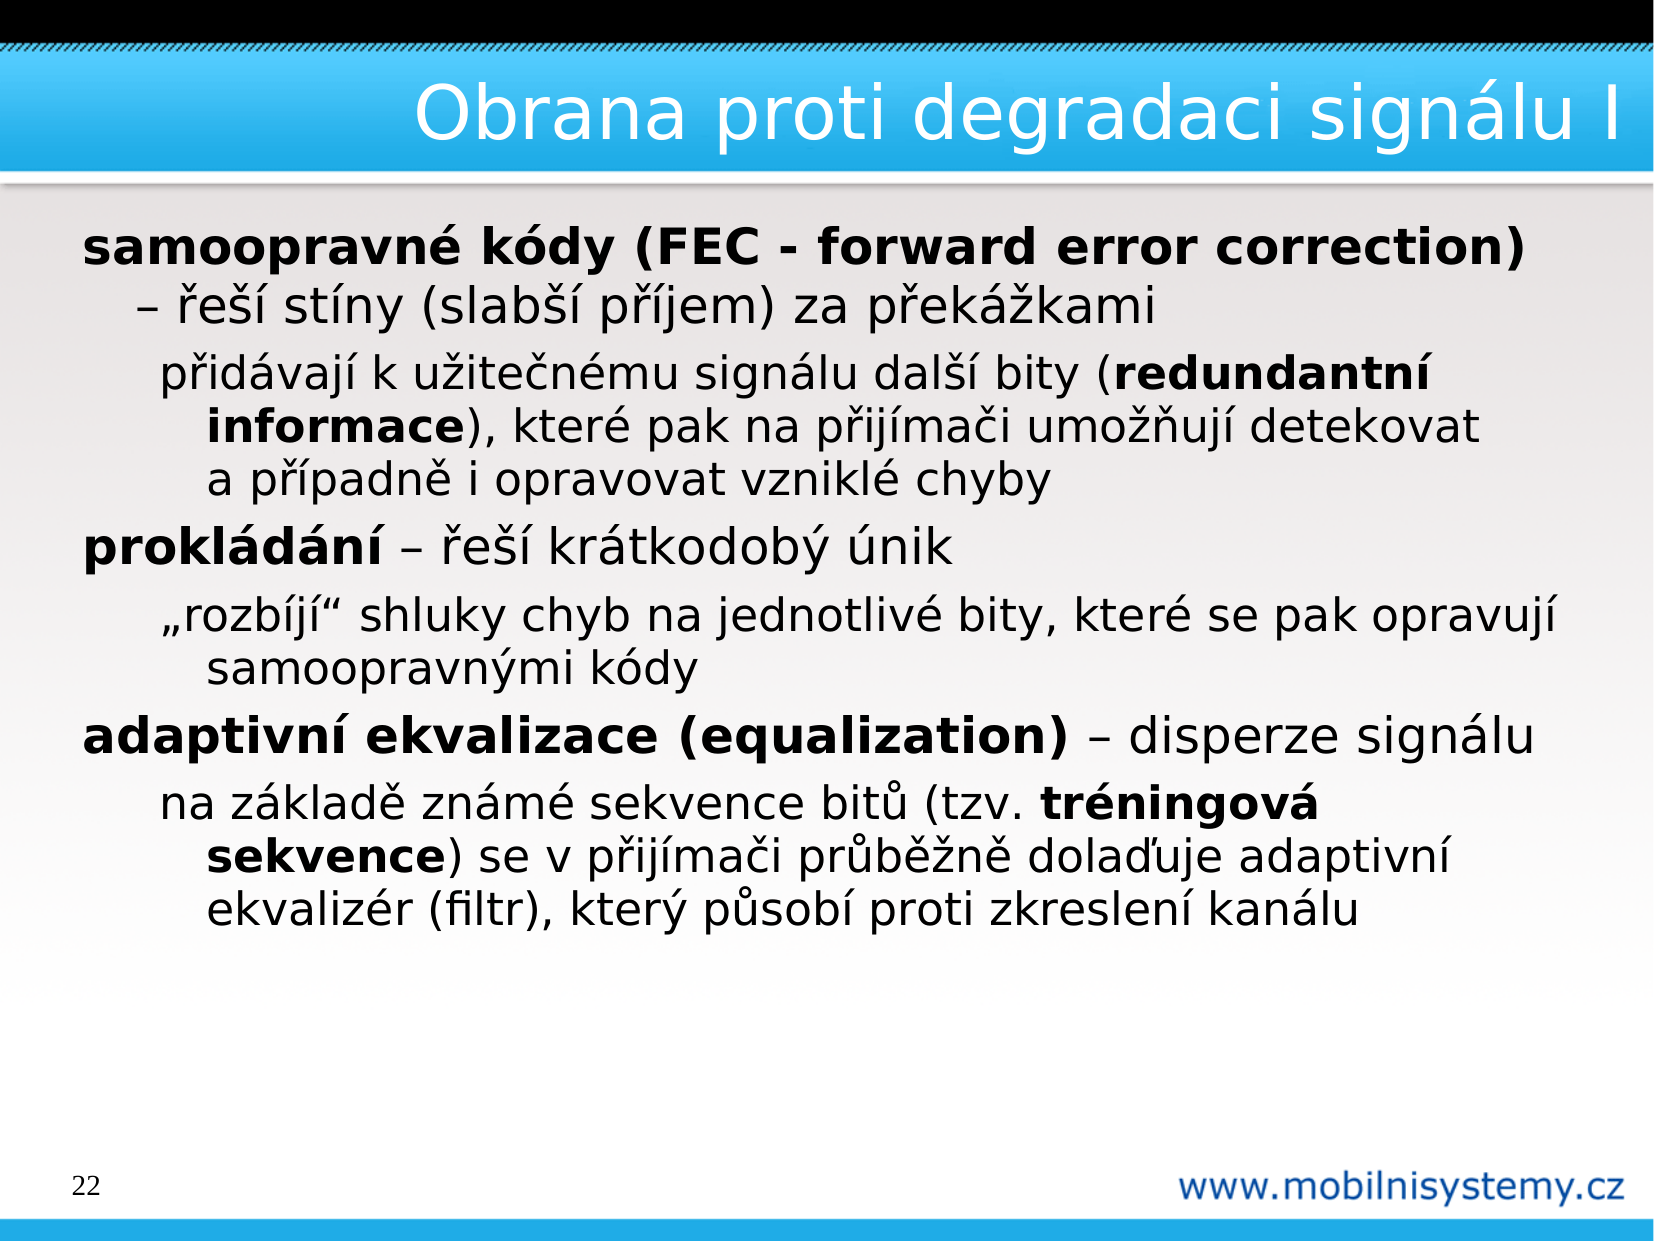

# Obrana proti degradaci signálu I
samoopravné kódy (FEC - forward error correction) – řeší stíny (slabší příjem) za překážkami
přidávají k užitečnému signálu další bity (redundantní informace), které pak na přijímači umožňují detekovat
a případně i opravovat vzniklé chyby
prokládání – řeší krátkodobý únik
„rozbíjí“ shluky chyb na jednotlivé bity, které se pak opravují samoopravnými kódy
adaptivní ekvalizace (equalization) – disperze signálu
na základě známé sekvence bitů (tzv. tréningová sekvence) se v přijímači průběžně dolaďuje adaptivní ekvalizér (filtr), který působí proti zkreslení kanálu
22